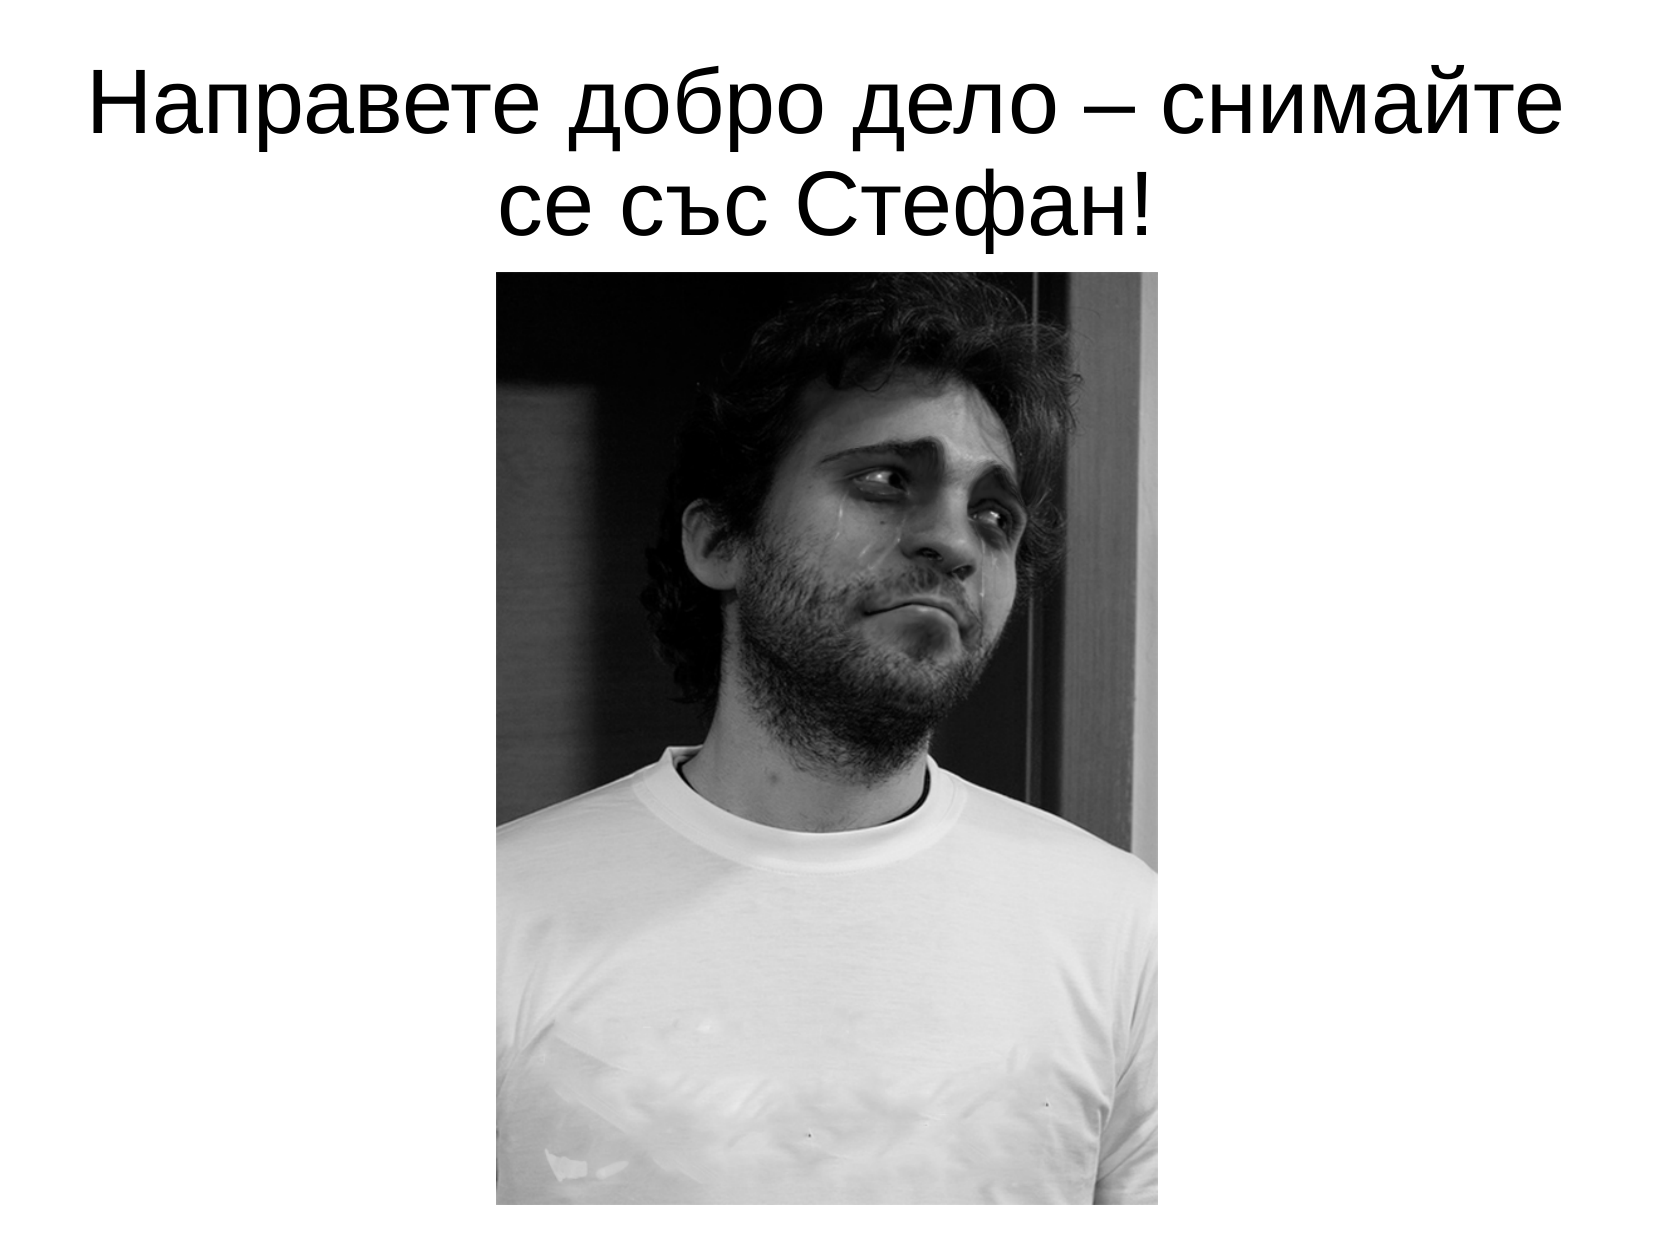

# Направете добро дело – снимайте се със Стефан!